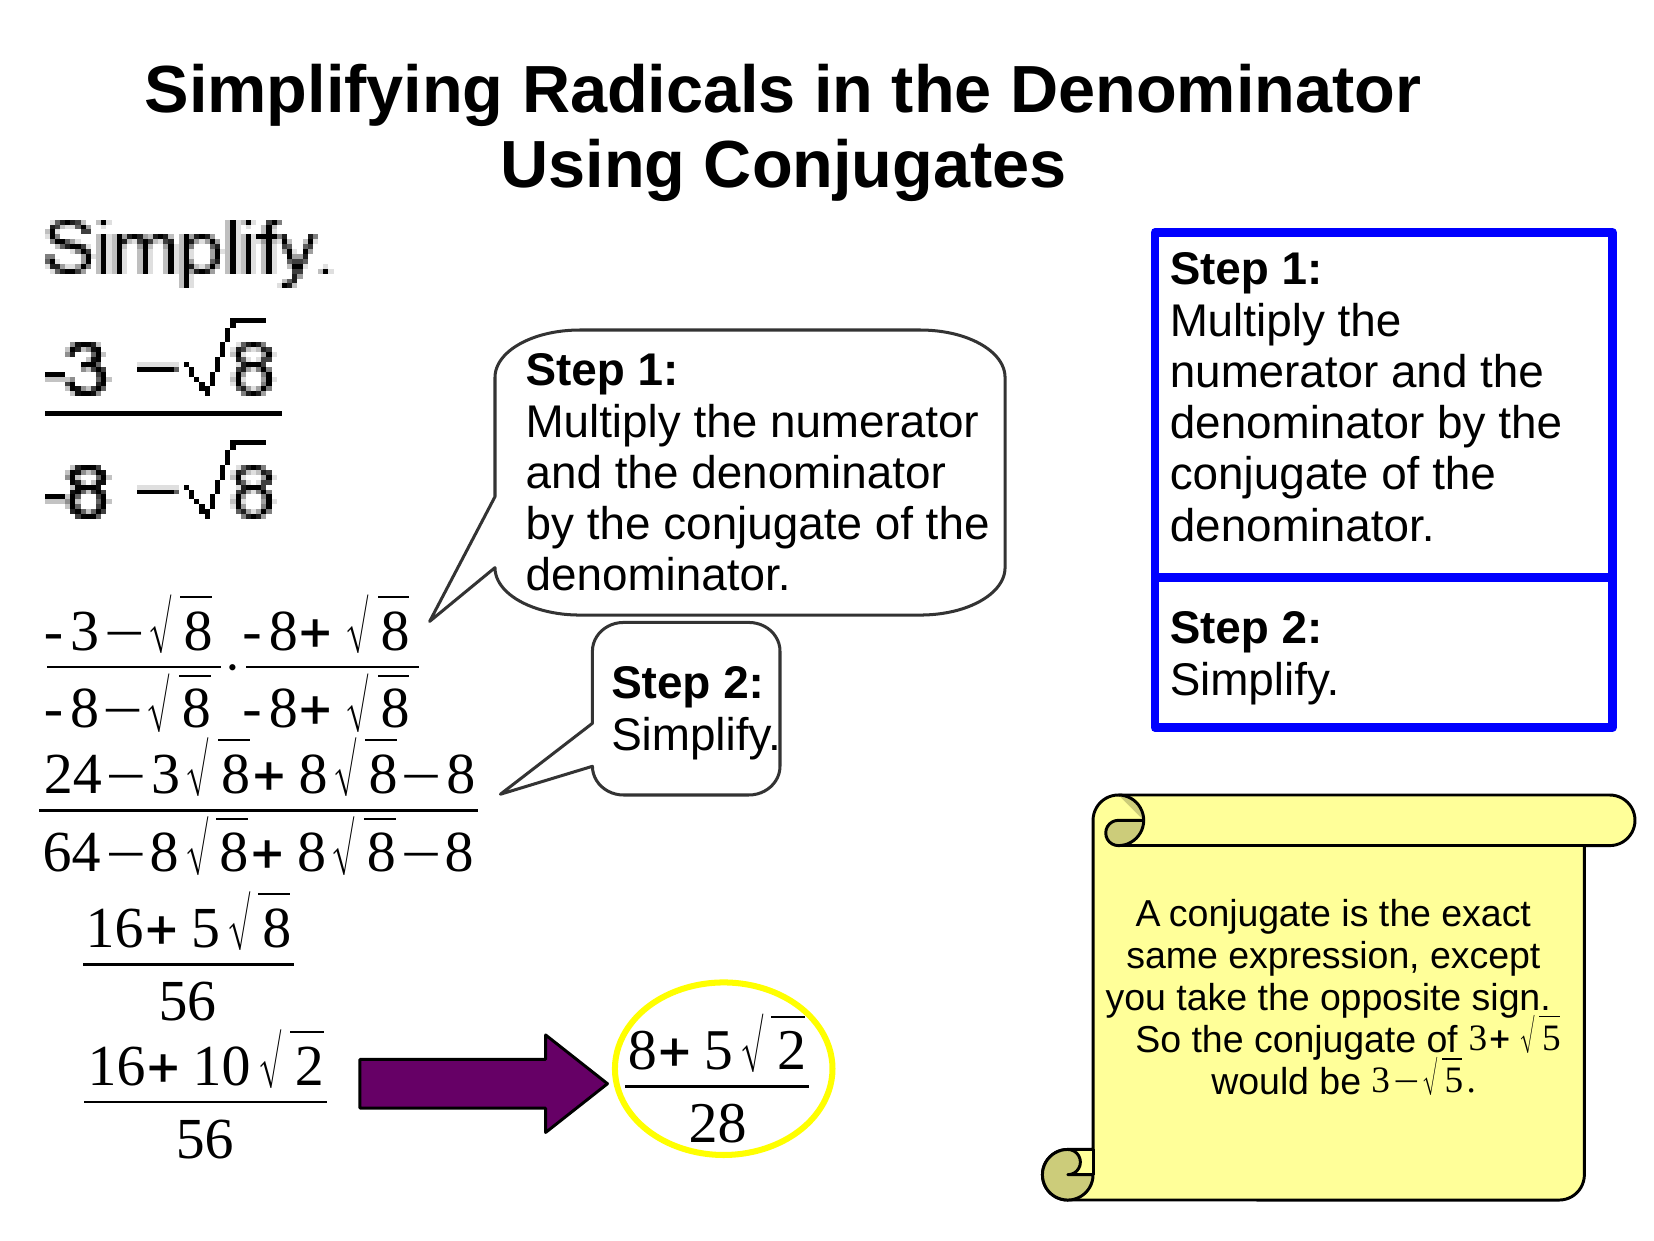

Simplifying Radicals in the Denominator Using Conjugates
Step 1:
Multiply the numerator and the denominator by the conjugate of the denominator.
Step 2:
Simplify.
Step 1:
Multiply the numerator
and the denominator
by the conjugate of the
denominator.
Step 2:
Simplify.
A conjugate is the exact
same expression, except
you take the opposite sign.
So the conjugate of
would be